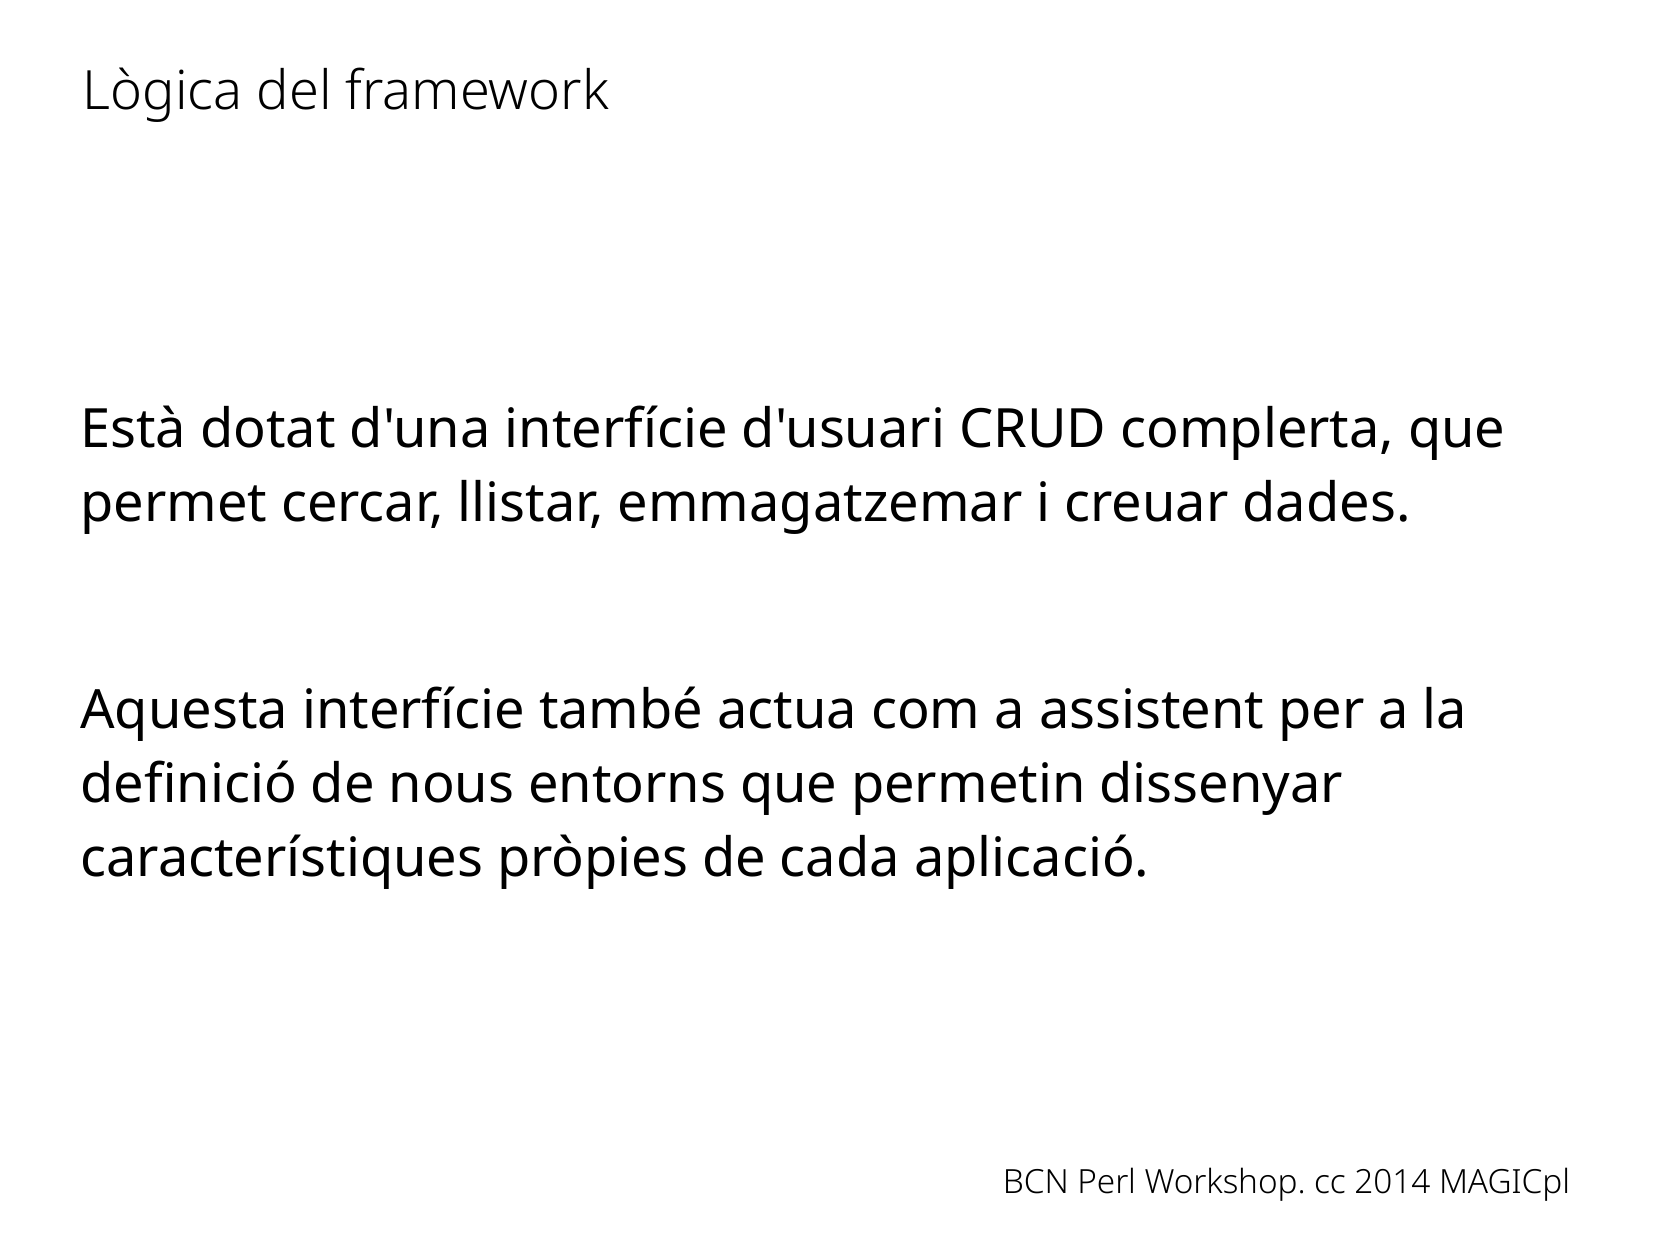

Lògica del framework
# Està dotat d'una interfície d'usuari CRUD complerta, que permet cercar, llistar, emmagatzemar i creuar dades.
Aquesta interfície també actua com a assistent per a la definició de nous entorns que permetin dissenyar característiques pròpies de cada aplicació.
 BCN Perl Workshop. cc 2014 MAGICpl